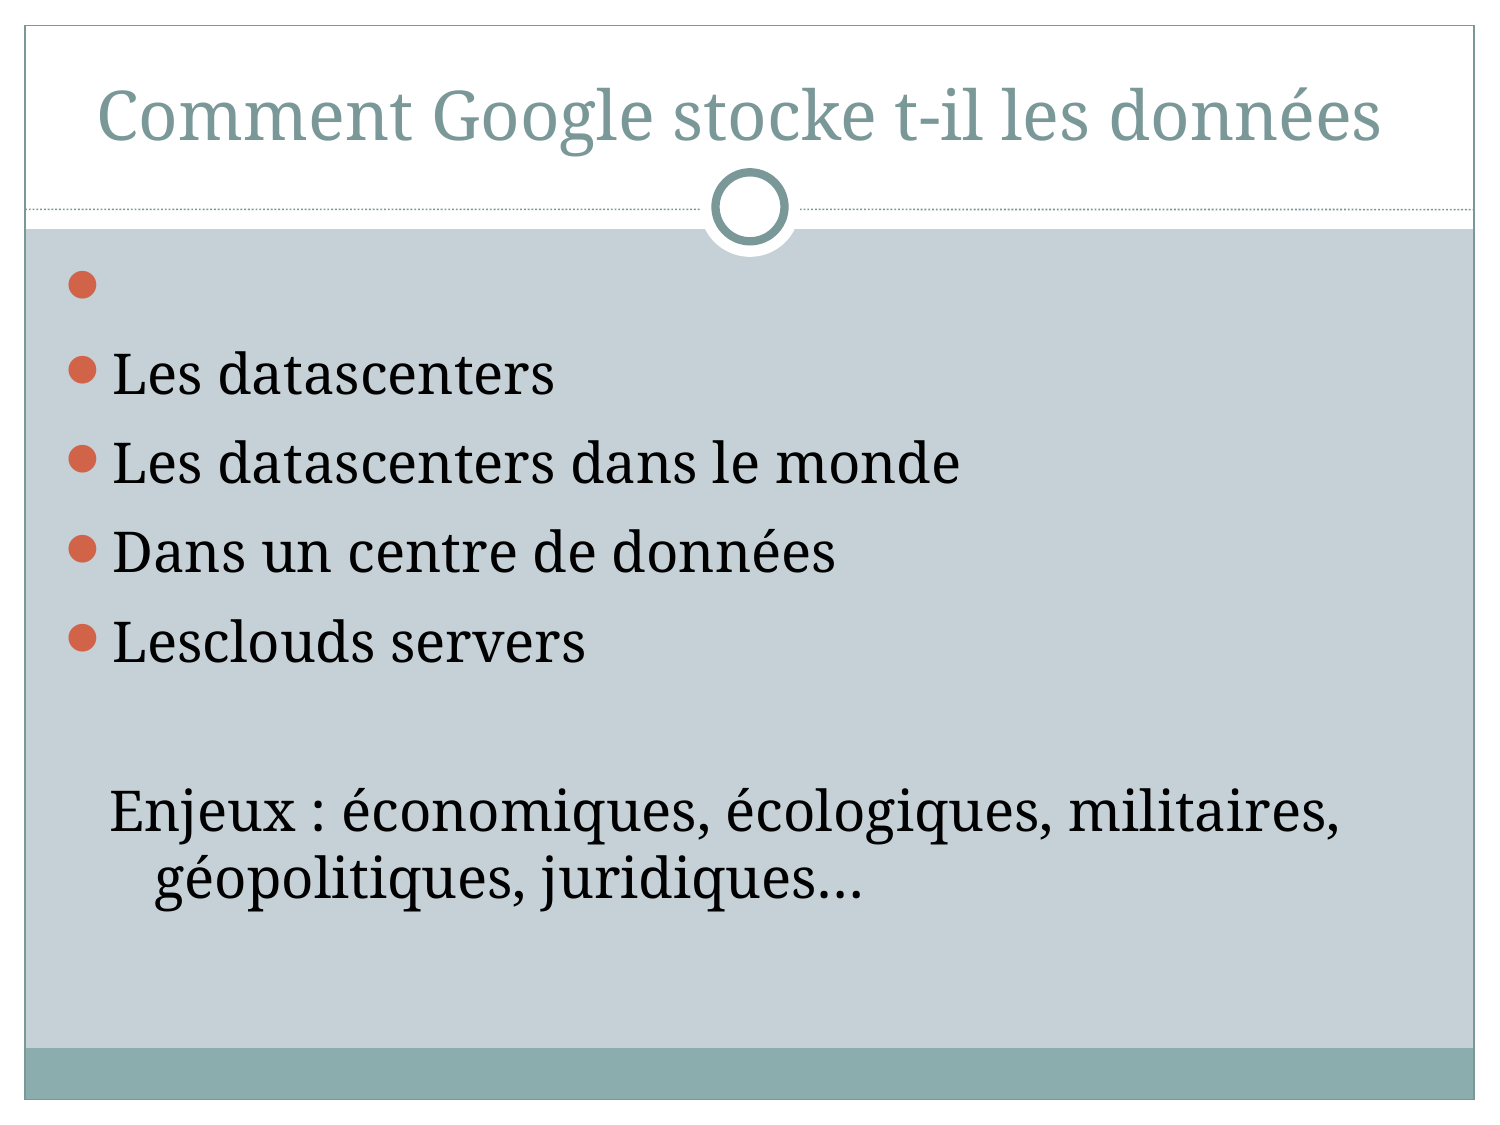

# Comment Google stocke t-il les données
Les datascenters
Les datascenters dans le monde
Dans un centre de données
Lesclouds servers
Enjeux : économiques, écologiques, militaires, géopolitiques, juridiques…